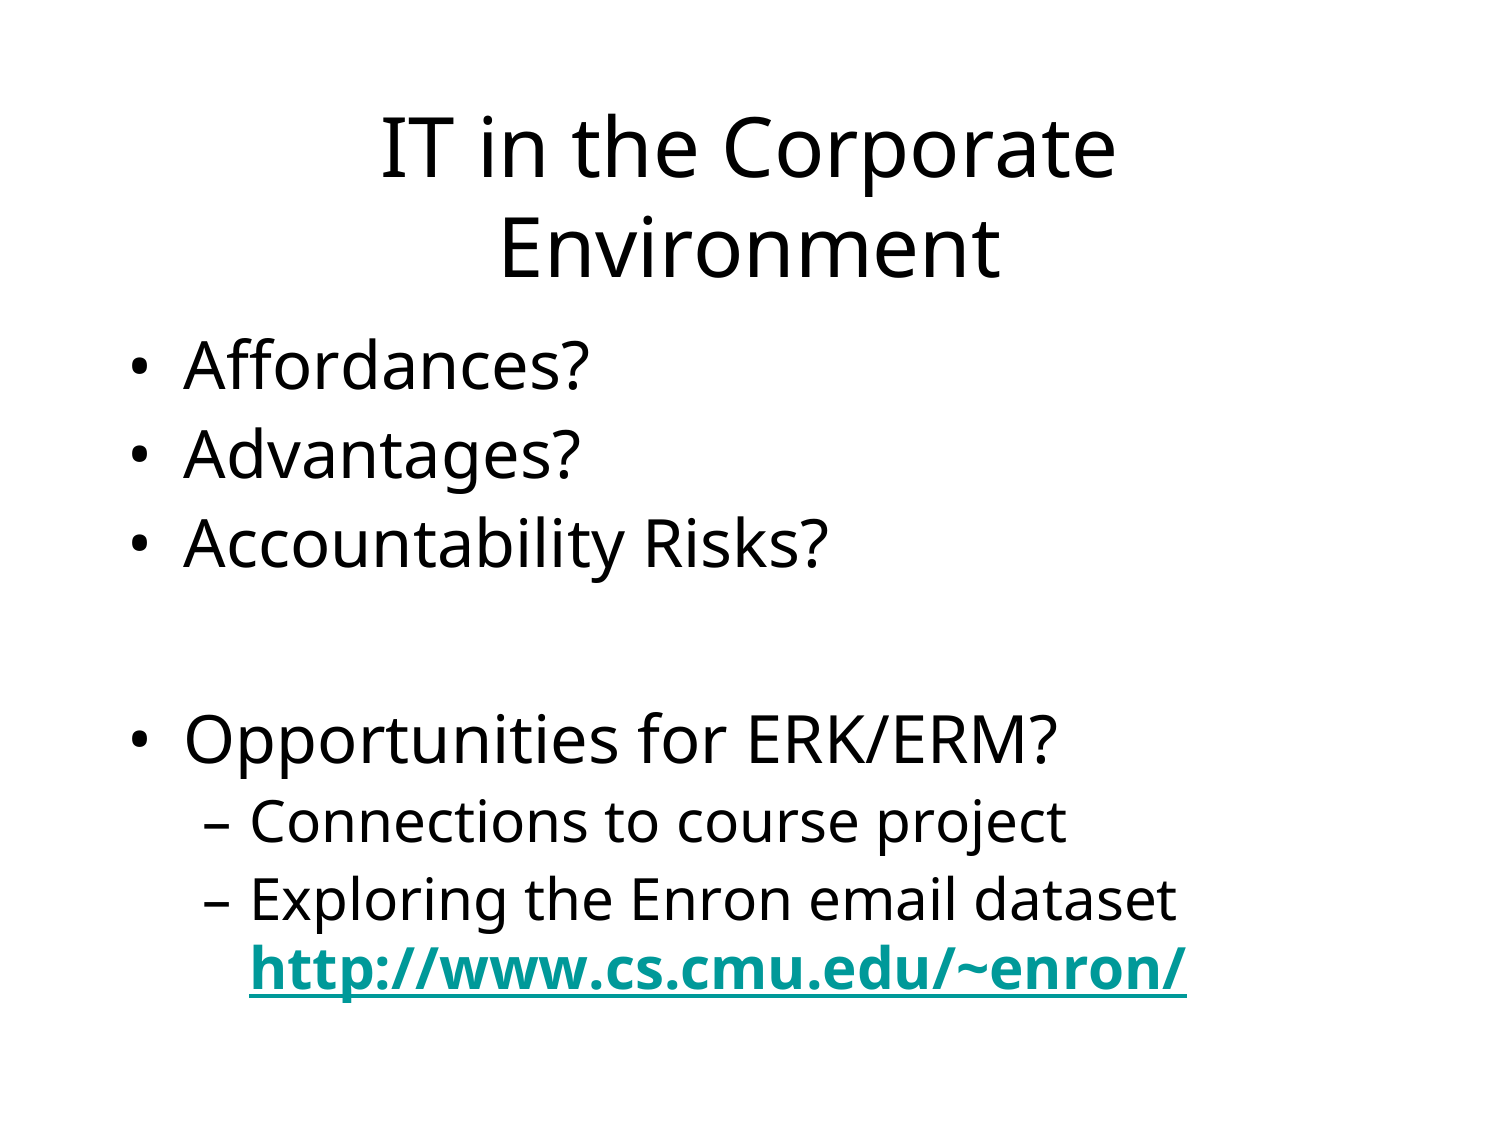

# IT in the Corporate Environment
Affordances?
Advantages?
Accountability Risks?
Opportunities for ERK/ERM?
Connections to course project
Exploring the Enron email dataset http://www.cs.cmu.edu/~enron/